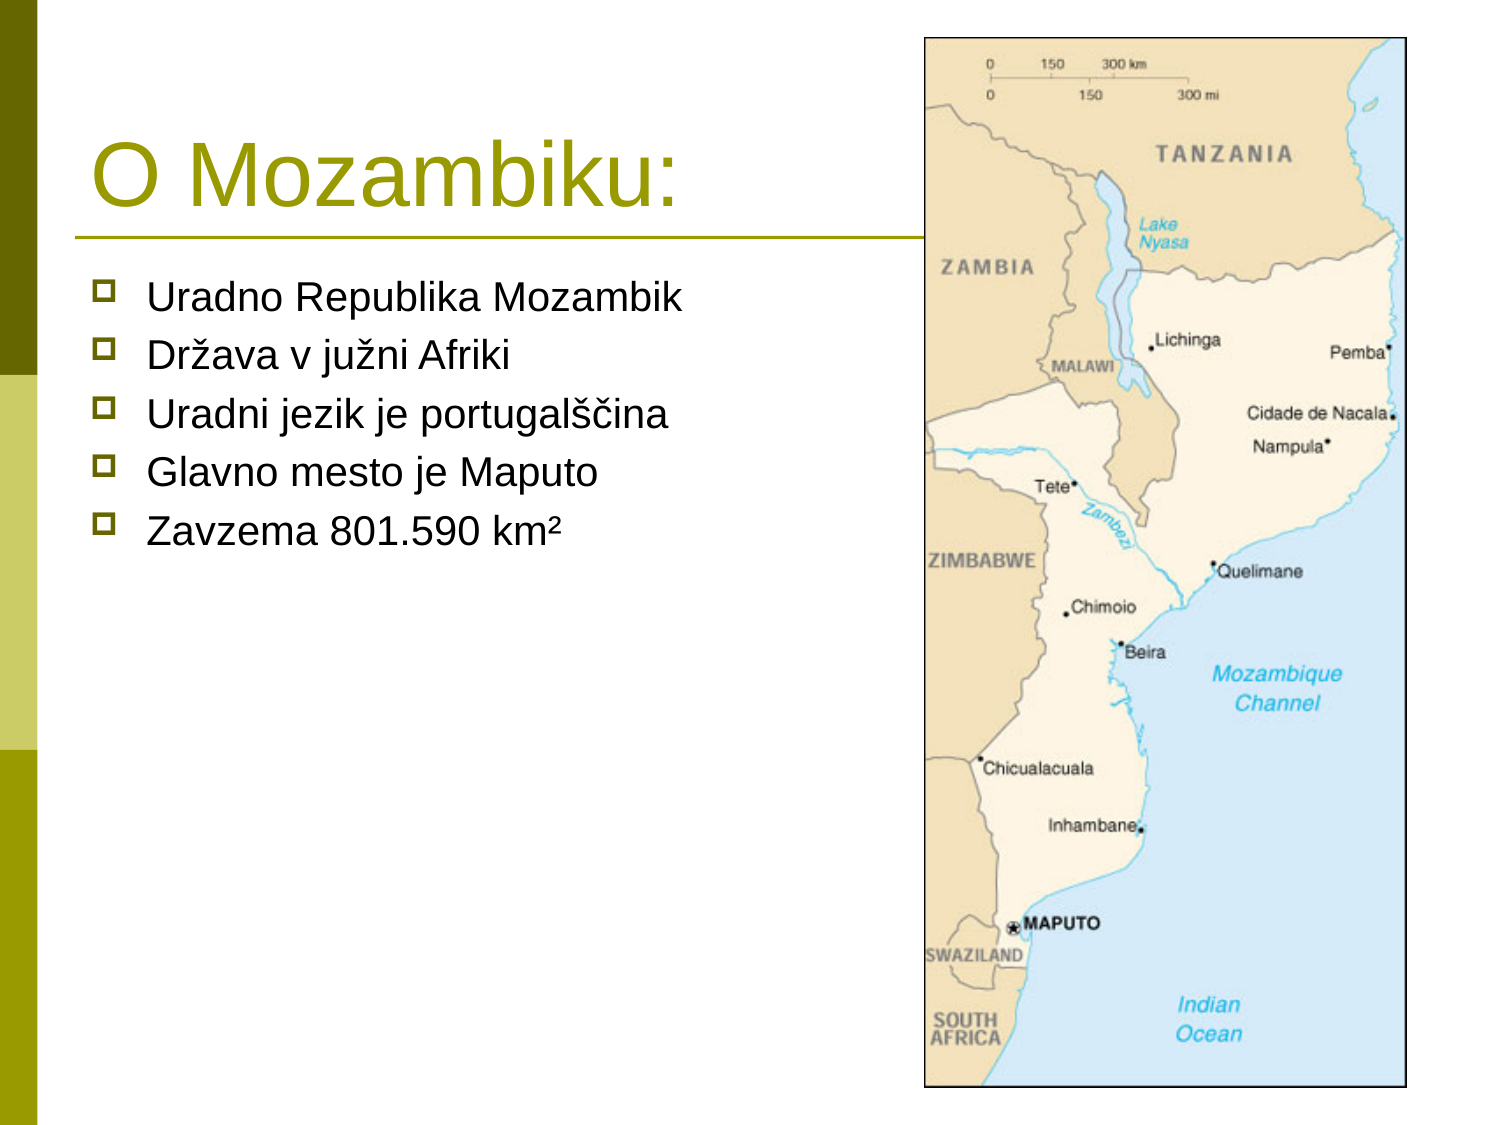

# O Mozambiku:
Uradno Republika Mozambik
Država v južni Afriki
Uradni jezik je portugalščina
Glavno mesto je Maputo
Zavzema 801.590 km²